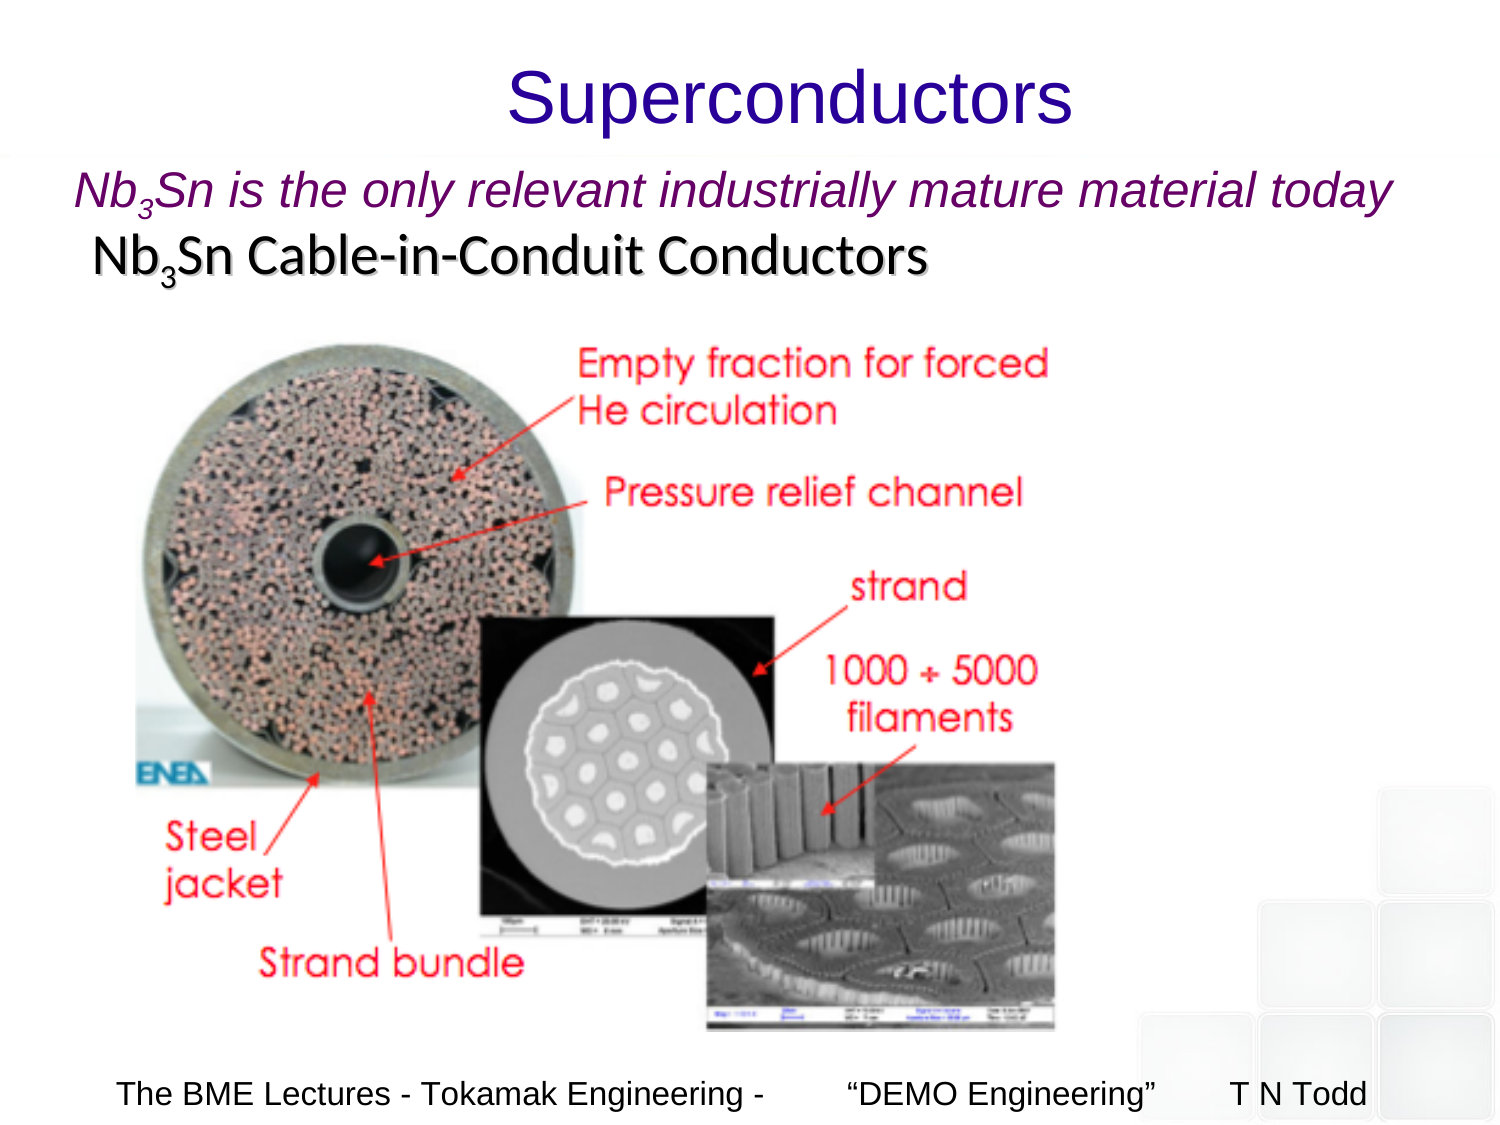

Superconductors
Nb3Sn is the only relevant industrially mature material today
Nb3Sn Cable-in-Conduit Conductors